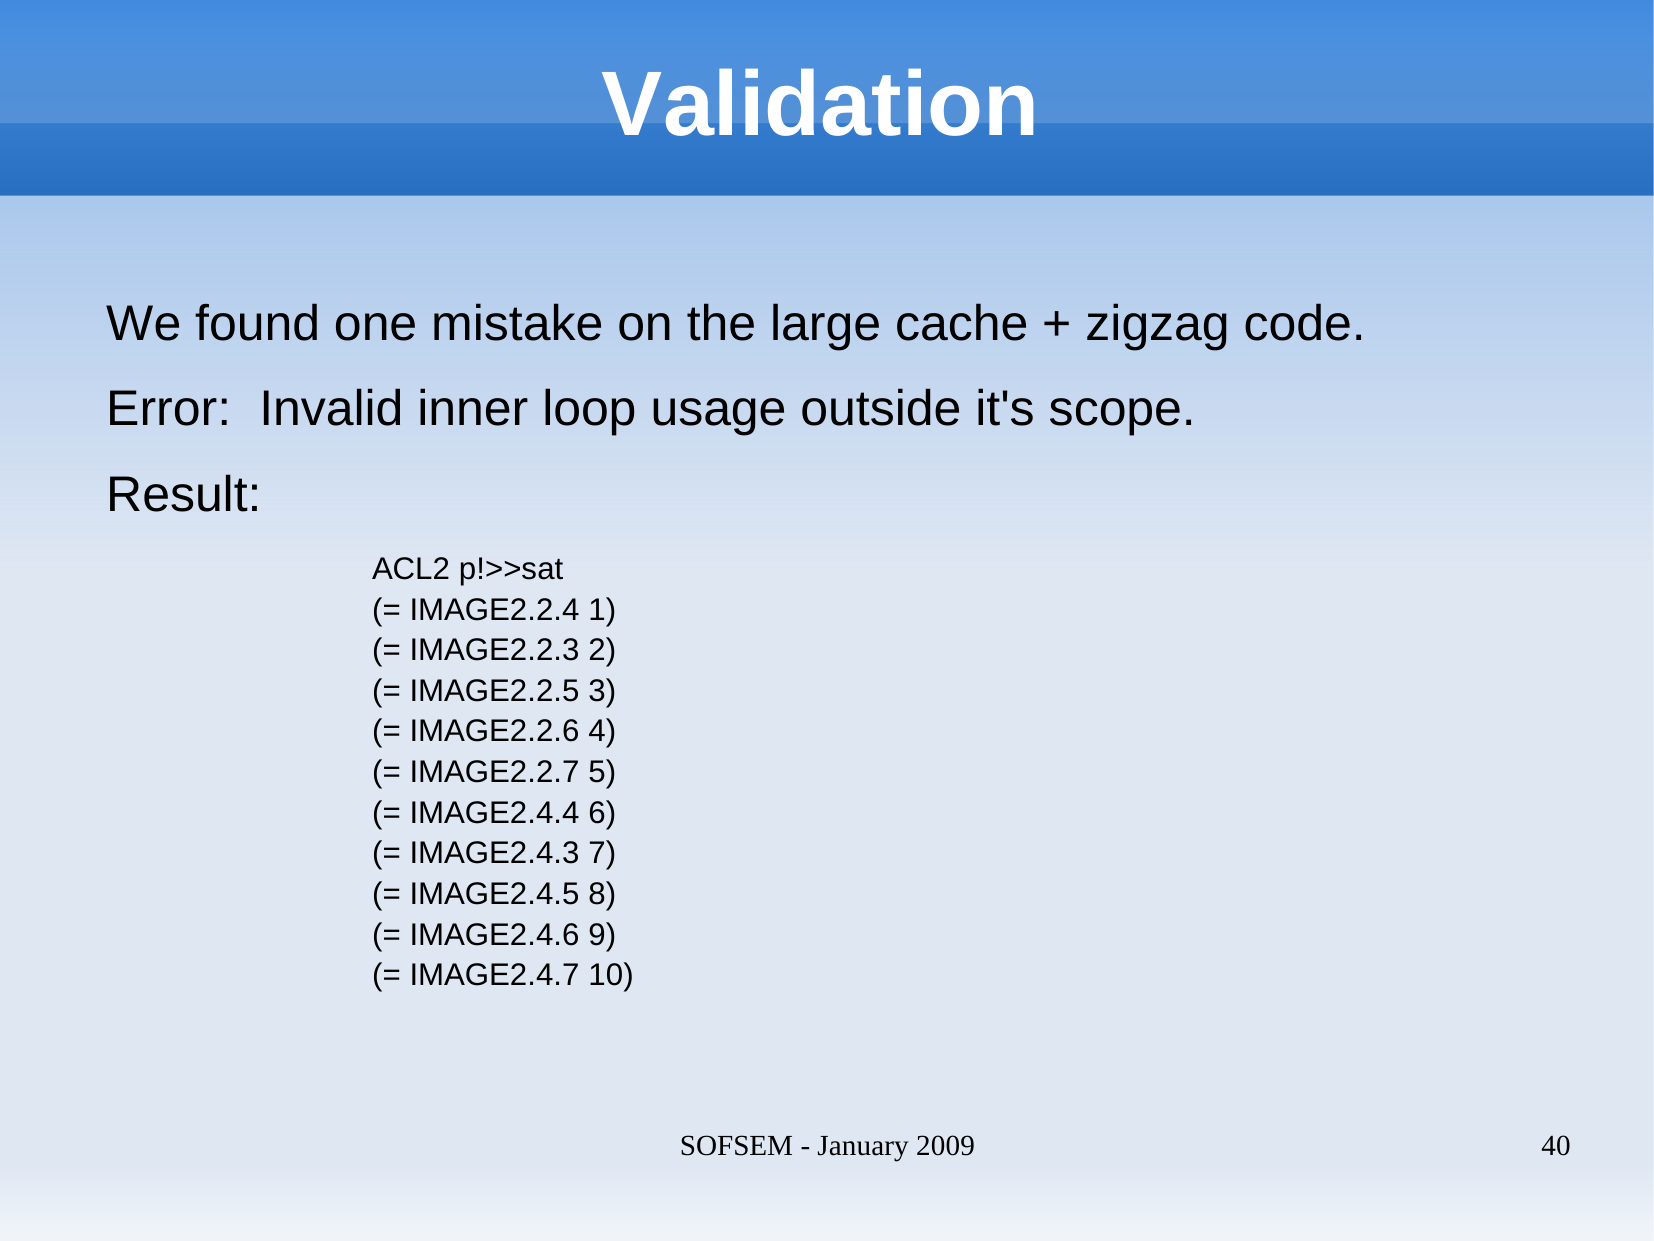

# Validation
We found one mistake on the large cache + zigzag code.
Error: Invalid inner loop usage outside it's scope.
Result:
ACL2 p!>>sat
(= IMAGE2.2.4 1)
(= IMAGE2.2.3 2)
(= IMAGE2.2.5 3)
(= IMAGE2.2.6 4)
(= IMAGE2.2.7 5)
(= IMAGE2.4.4 6)
(= IMAGE2.4.3 7)
(= IMAGE2.4.5 8)
(= IMAGE2.4.6 9)
(= IMAGE2.4.7 10)
SOFSEM - January 2009
40